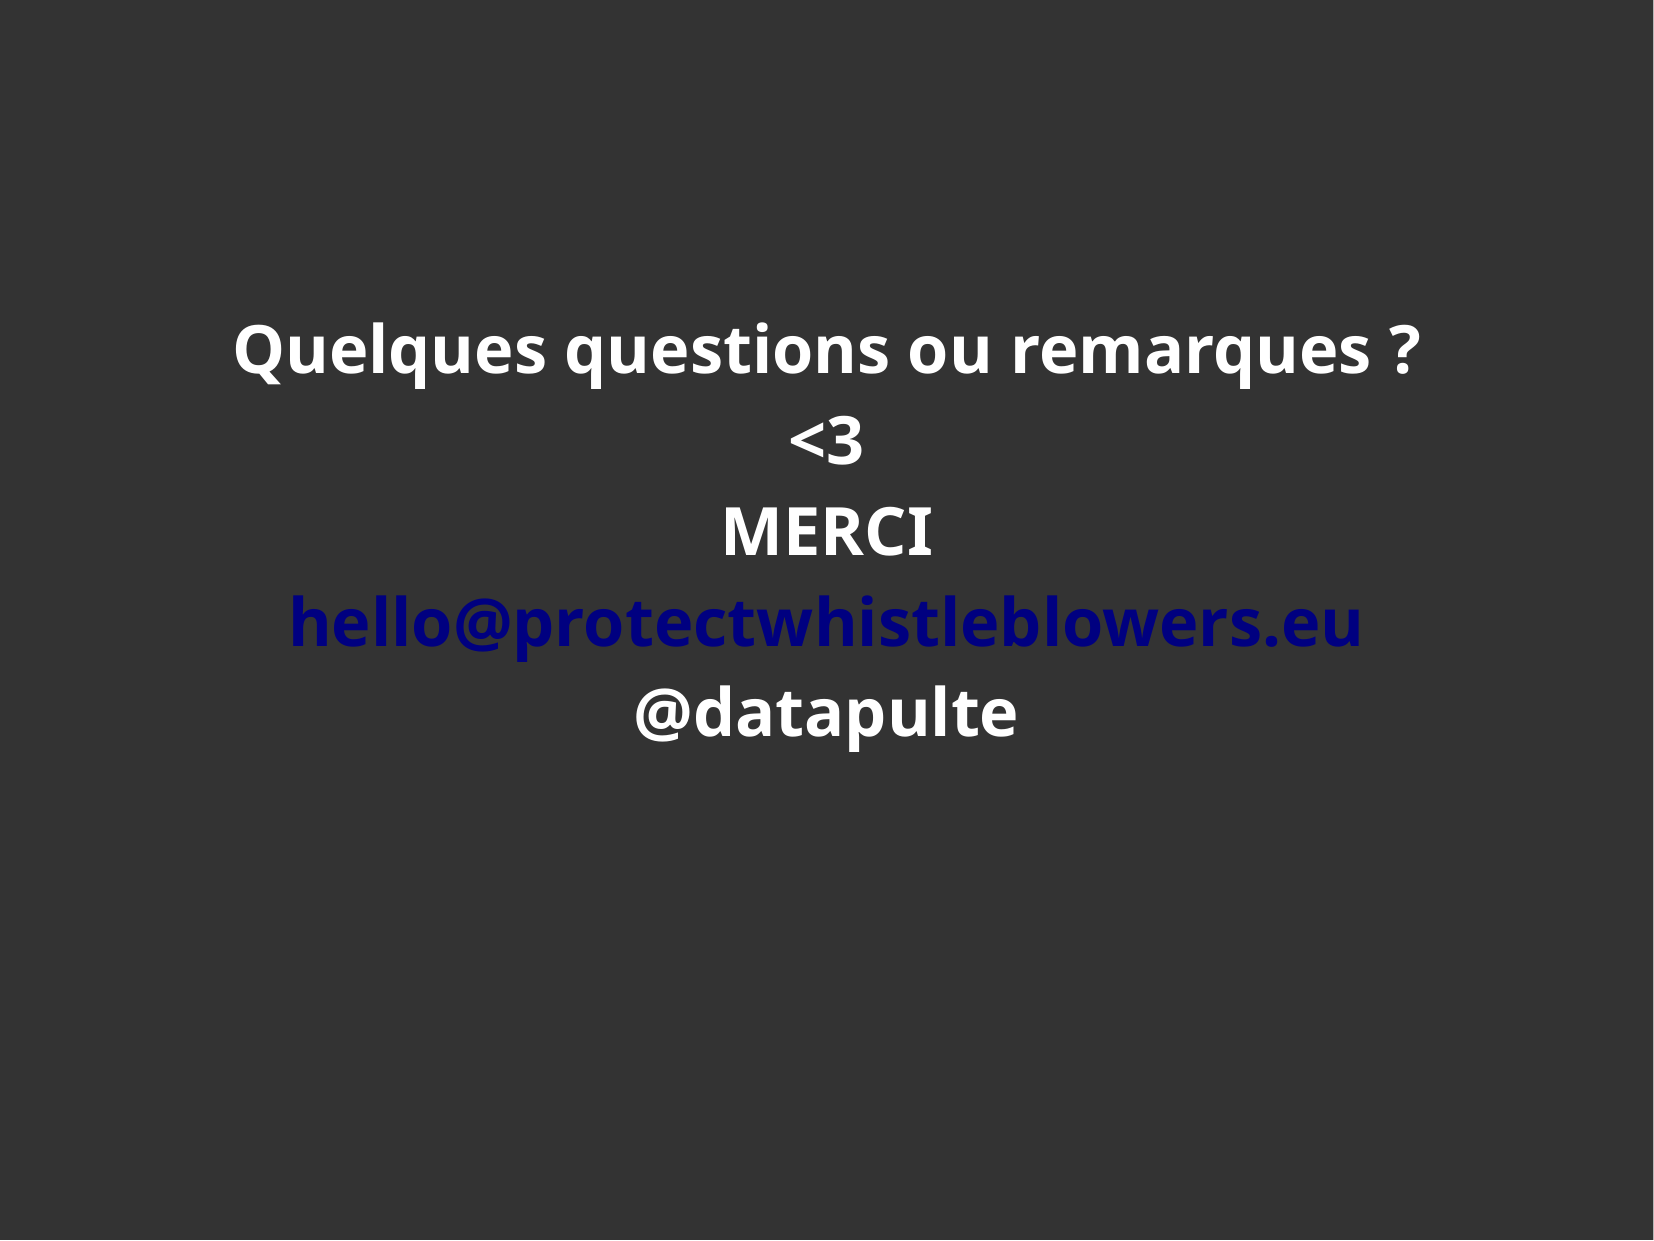

# Quelques questions ou remarques ?
<3
MERCI
hello@protectwhistleblowers.eu
@datapulte